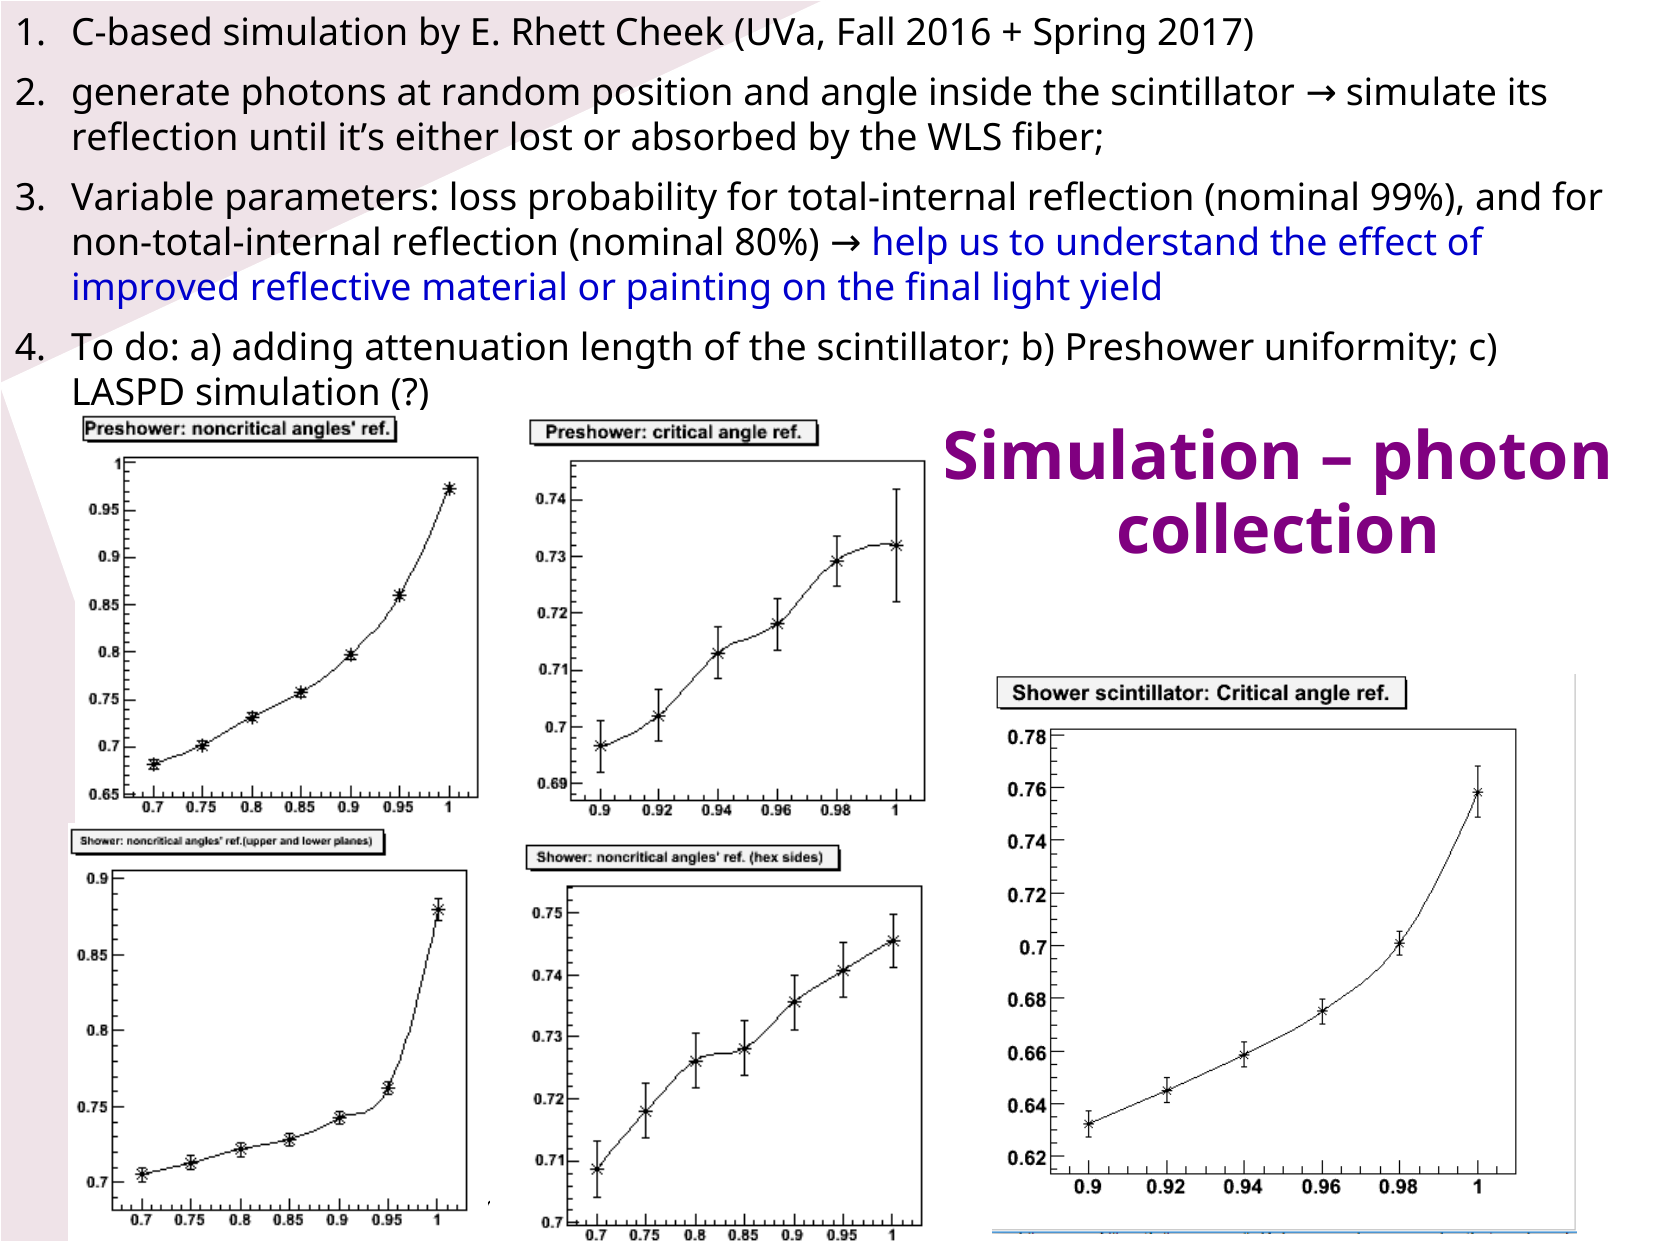

C-based simulation by E. Rhett Cheek (UVa, Fall 2016 + Spring 2017)
generate photons at random position and angle inside the scintillator → simulate its reflection until it’s either lost or absorbed by the WLS fiber;
Variable parameters: loss probability for total-internal reflection (nominal 99%), and for non-total-internal reflection (nominal 80%) → help us to understand the effect of improved reflective material or painting on the final light yield
To do: a) adding attenuation length of the scintillator; b) Preshower uniformity; c) LASPD simulation (?)
# Simulation – photon collection
20